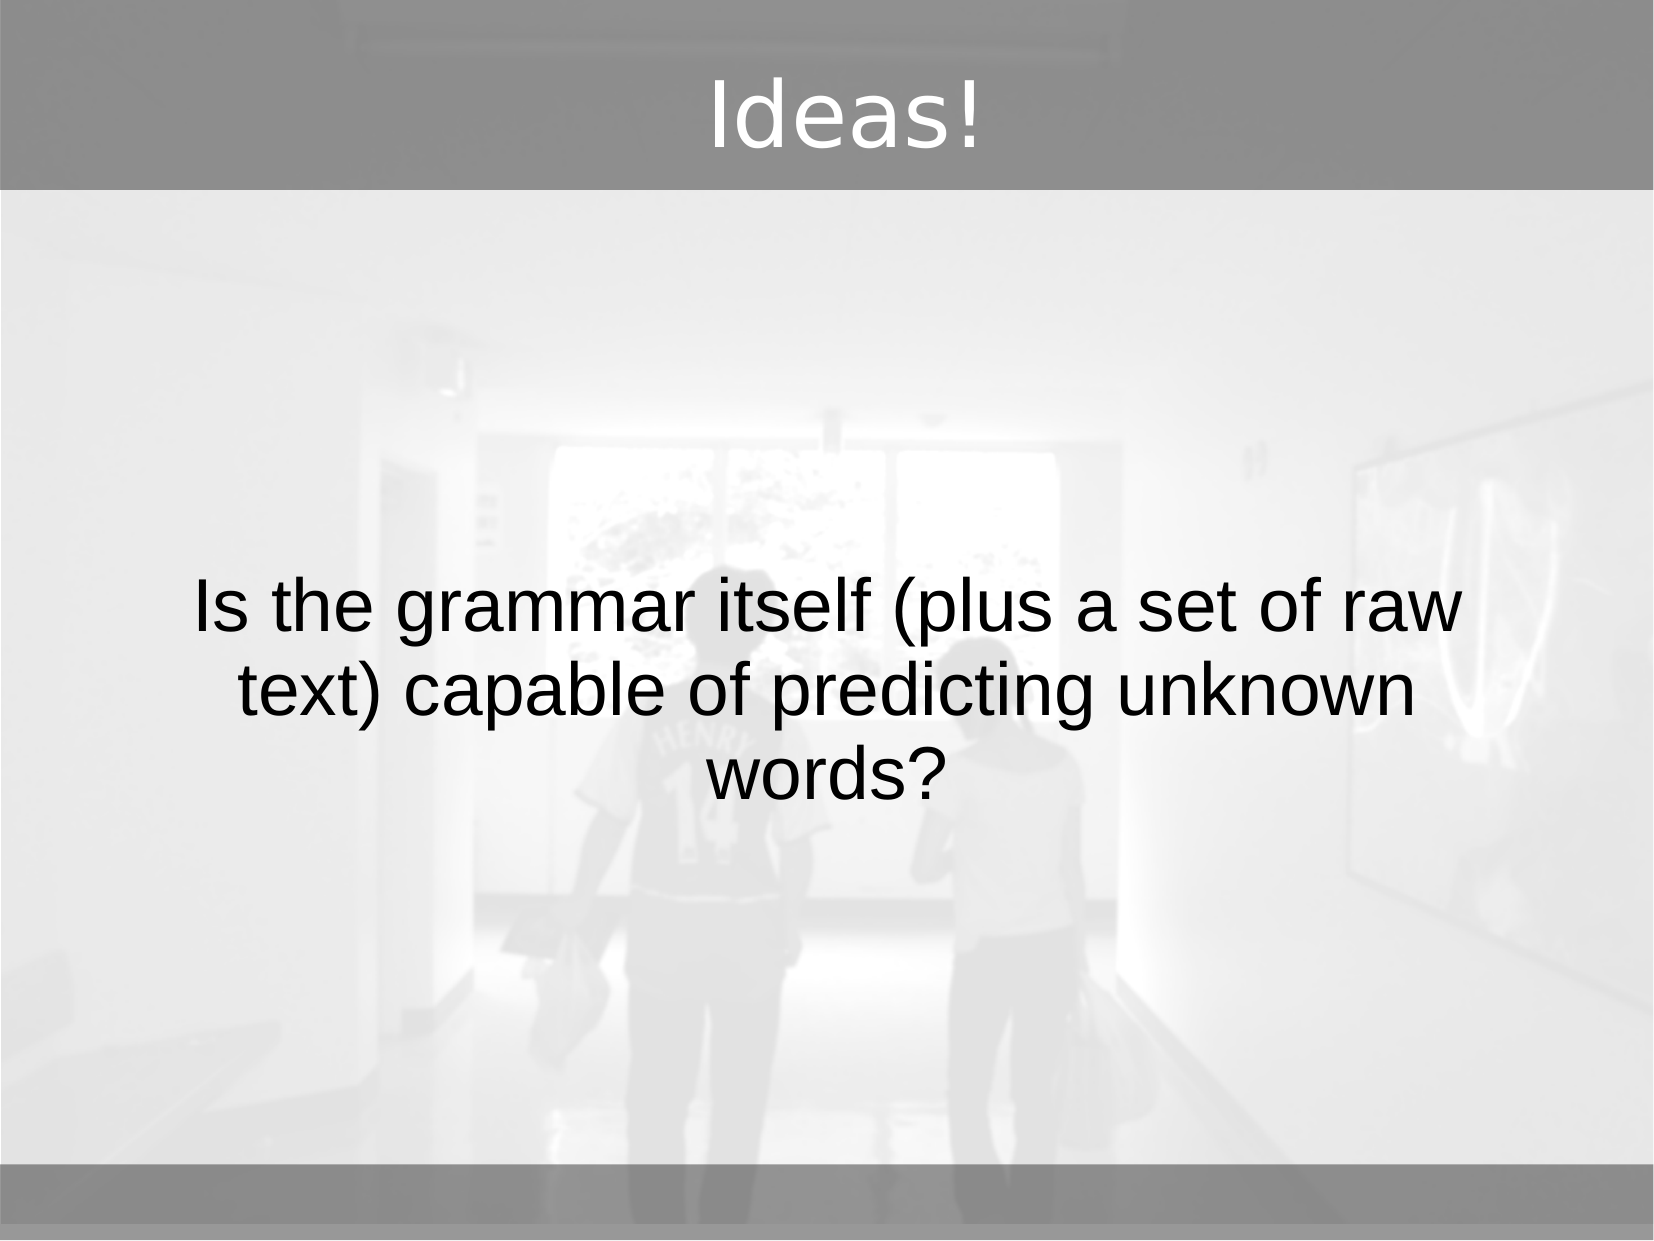

# Ideas!
Is the grammar itself (plus a set of raw text) capable of predicting unknown words?